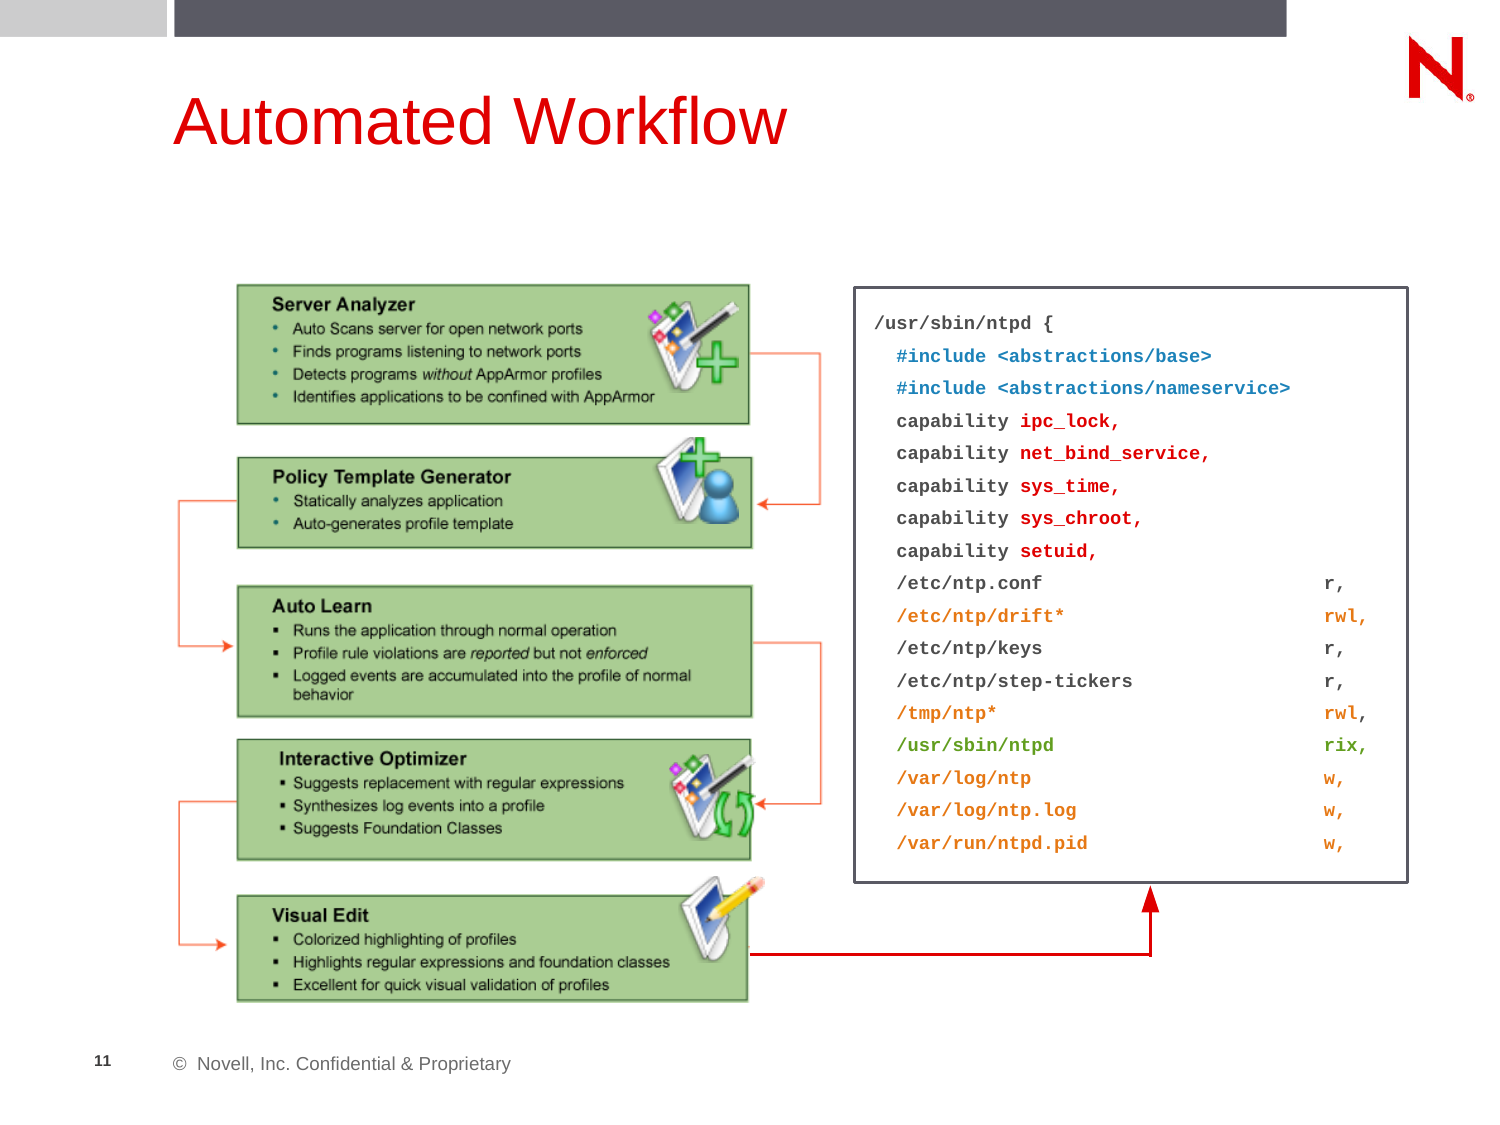

# Automated Workflow
/usr/sbin/ntpd {
 #include <abstractions/base>
 #include <abstractions/nameservice>
 capability ipc_lock,
 capability net_bind_service,
 capability sys_time,
 capability sys_chroot,
 capability setuid,
 /etc/ntp.conf		r,
 /etc/ntp/drift*	 	rwl,
 /etc/ntp/keys		r,
 /etc/ntp/step-tickers	 	r,
 /tmp/ntp*		 	rwl,
 /usr/sbin/ntpd	 	rix,
 /var/log/ntp 	w,
 /var/log/ntp.log 	w,
 /var/run/ntpd.pid 	w,